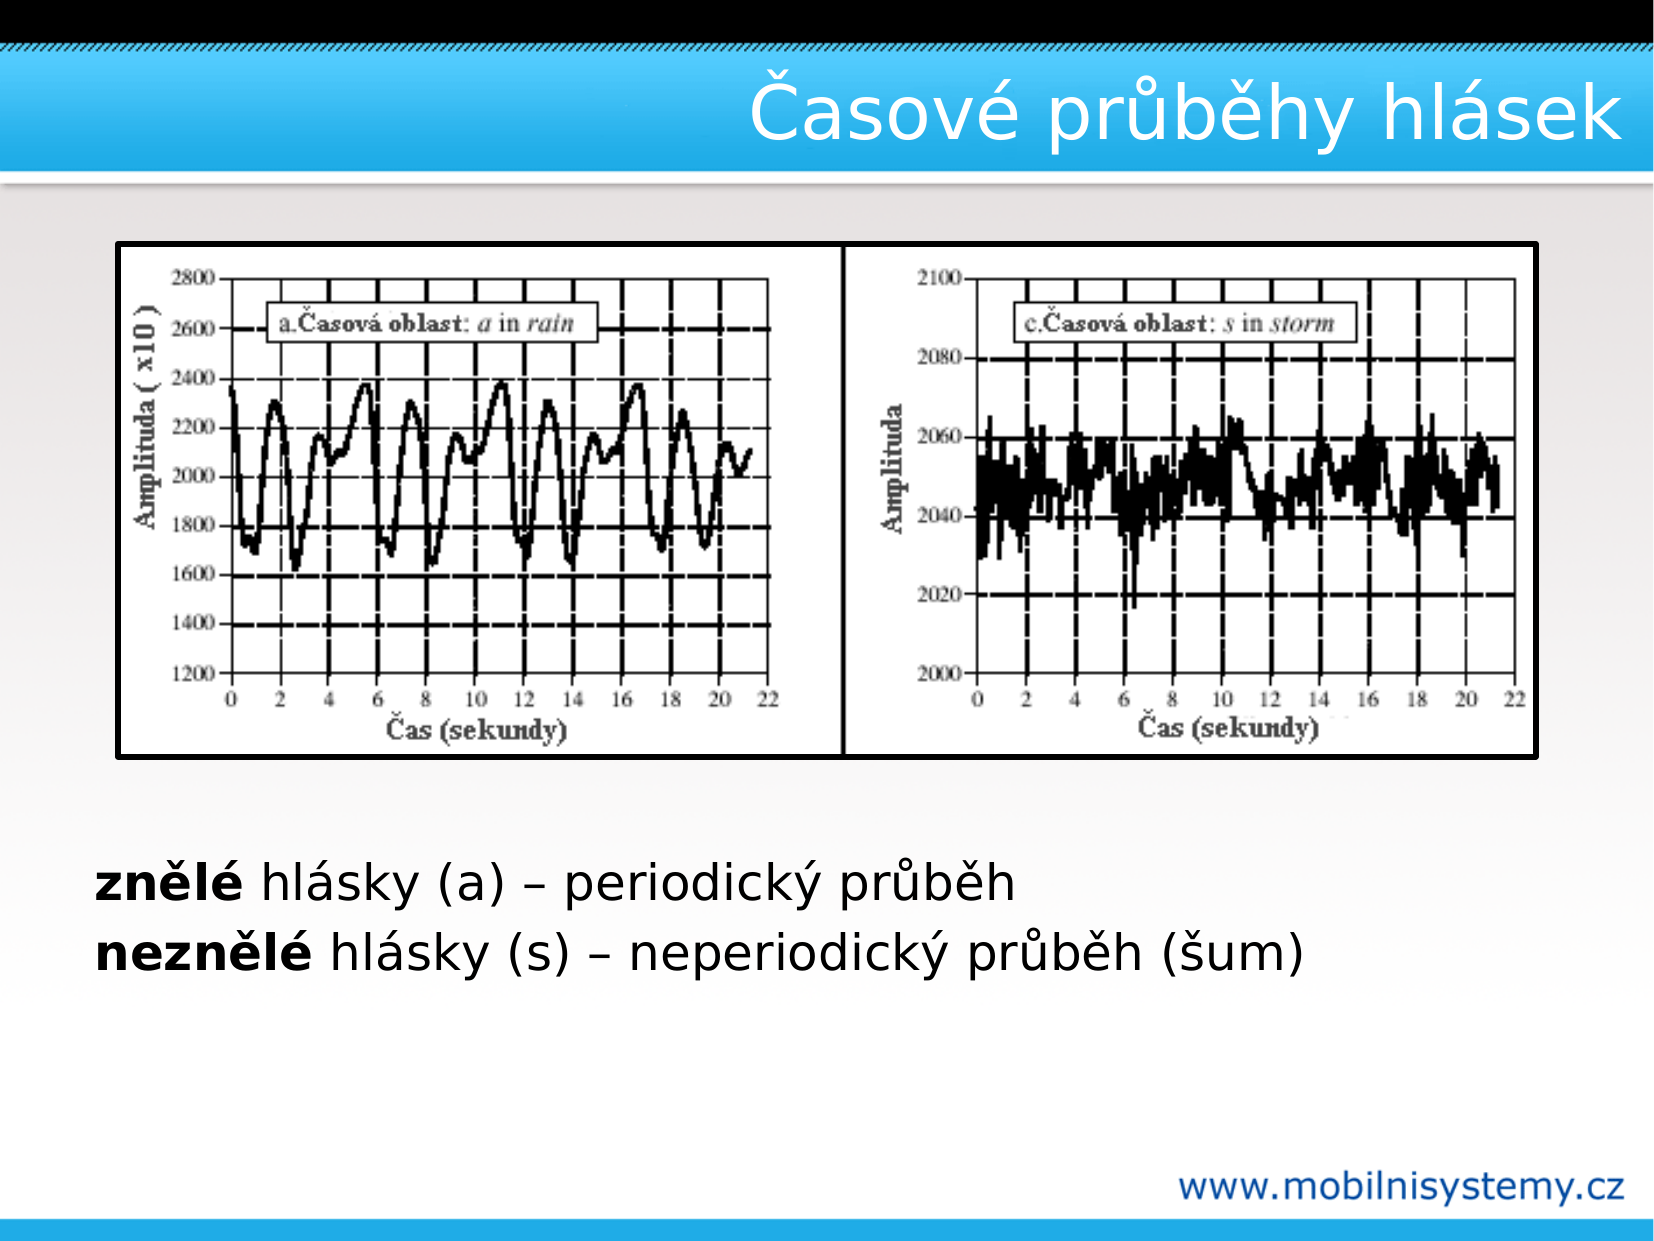

# Časové průběhy hlásek
znělé hlásky (a) – periodický průběh
neznělé hlásky (s) – neperiodický průběh (šum)